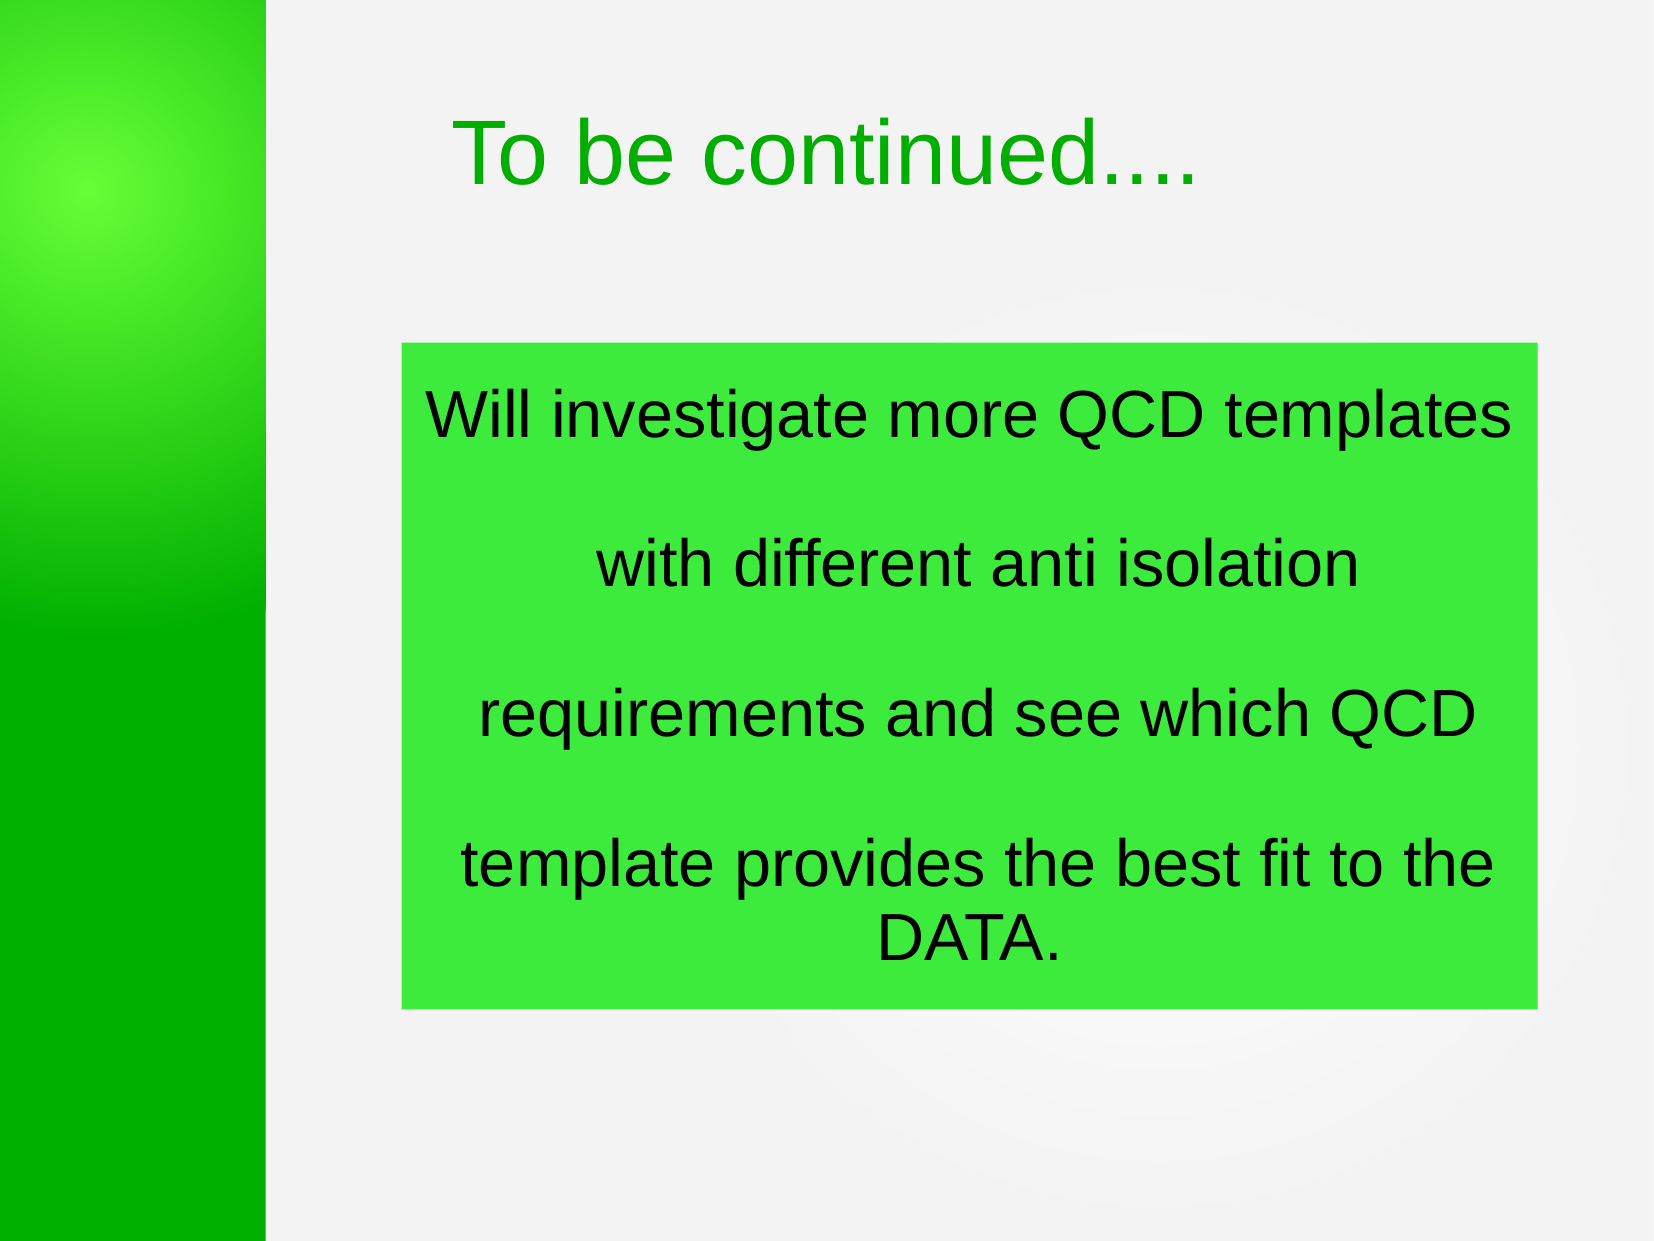

# To be continued....
Will investigate more QCD templates
 with different anti isolation
 requirements and see which QCD
 template provides the best fit to the DATA.